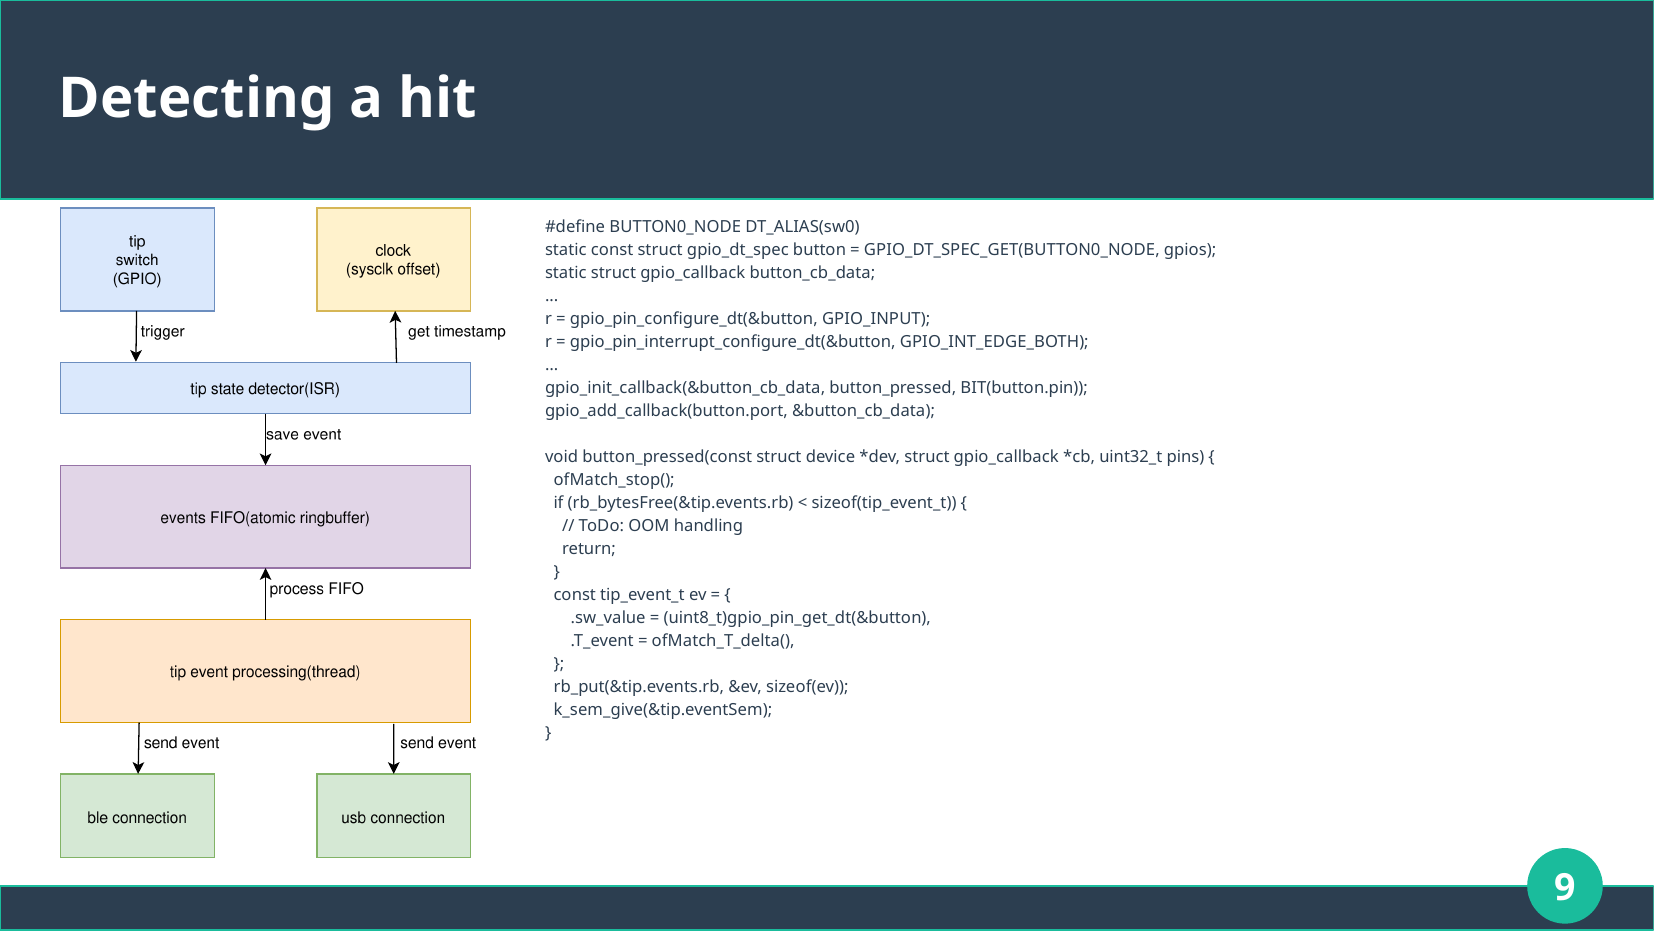

# Detecting a hit
#define BUTTON0_NODE DT_ALIAS(sw0)
static const struct gpio_dt_spec button = GPIO_DT_SPEC_GET(BUTTON0_NODE, gpios);
static struct gpio_callback button_cb_data;
...
r = gpio_pin_configure_dt(&button, GPIO_INPUT);
r = gpio_pin_interrupt_configure_dt(&button, GPIO_INT_EDGE_BOTH);
…
gpio_init_callback(&button_cb_data, button_pressed, BIT(button.pin));
gpio_add_callback(button.port, &button_cb_data);
void button_pressed(const struct device *dev, struct gpio_callback *cb, uint32_t pins) {
 ofMatch_stop();
 if (rb_bytesFree(&tip.events.rb) < sizeof(tip_event_t)) {
 // ToDo: OOM handling
 return;
 }
 const tip_event_t ev = {
 .sw_value = (uint8_t)gpio_pin_get_dt(&button),
 .T_event = ofMatch_T_delta(),
 };
 rb_put(&tip.events.rb, &ev, sizeof(ev));
 k_sem_give(&tip.eventSem);
}
9